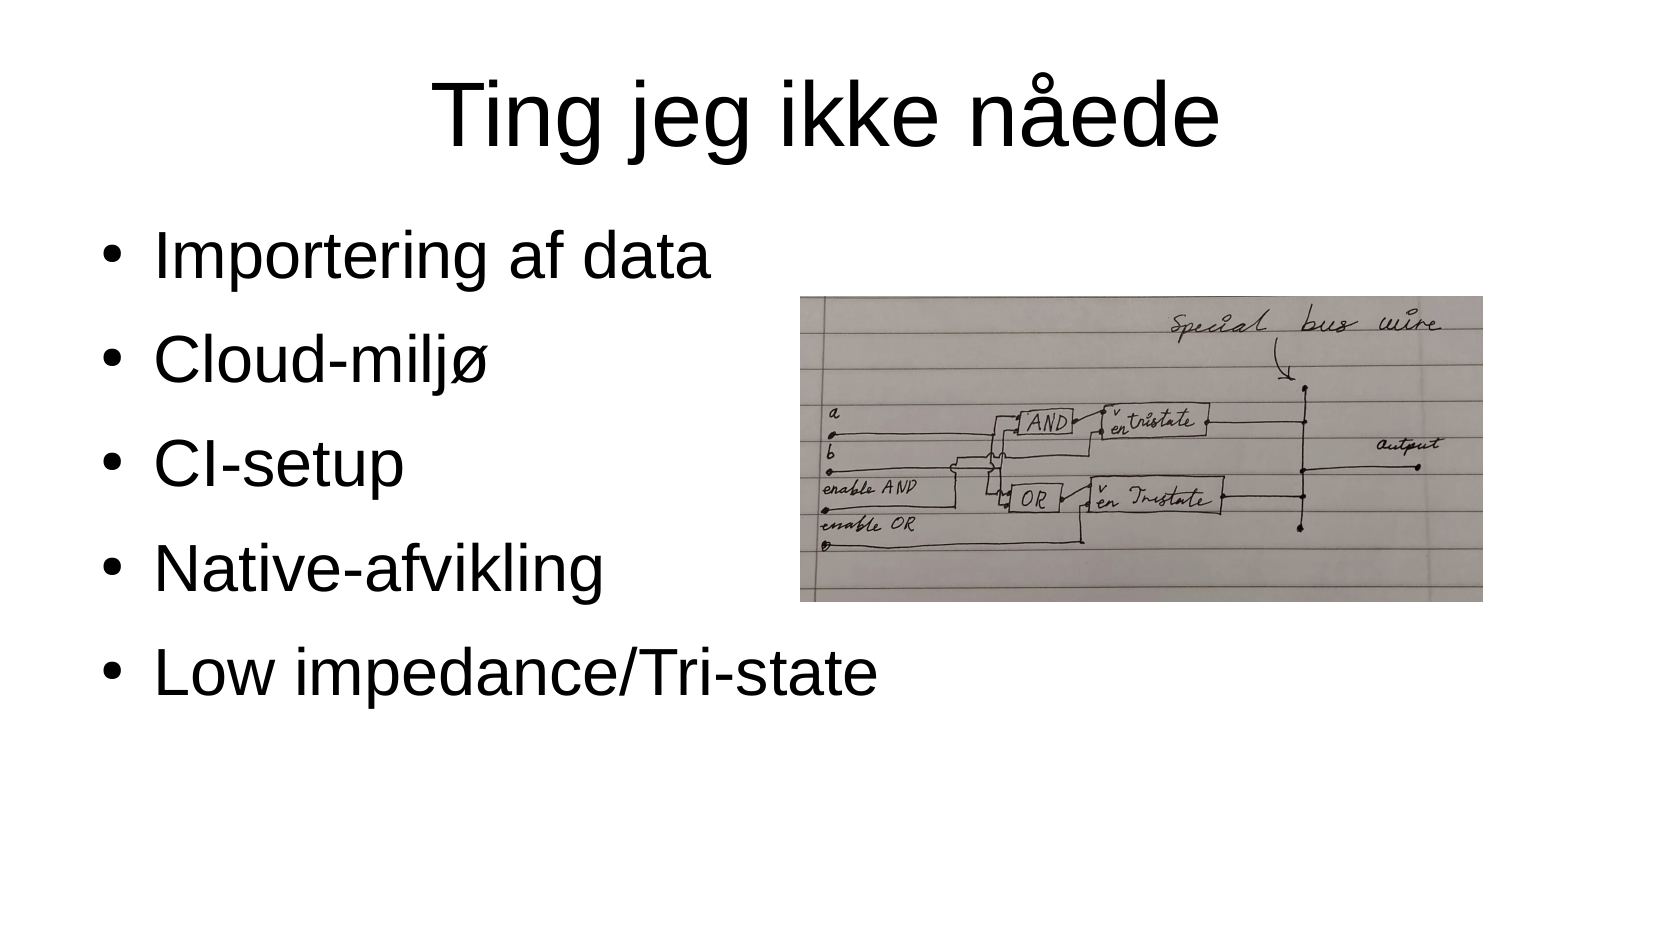

# Ting jeg ikke nåede
Importering af data
Cloud-miljø
CI-setup
Native-afvikling
Low impedance/Tri-state